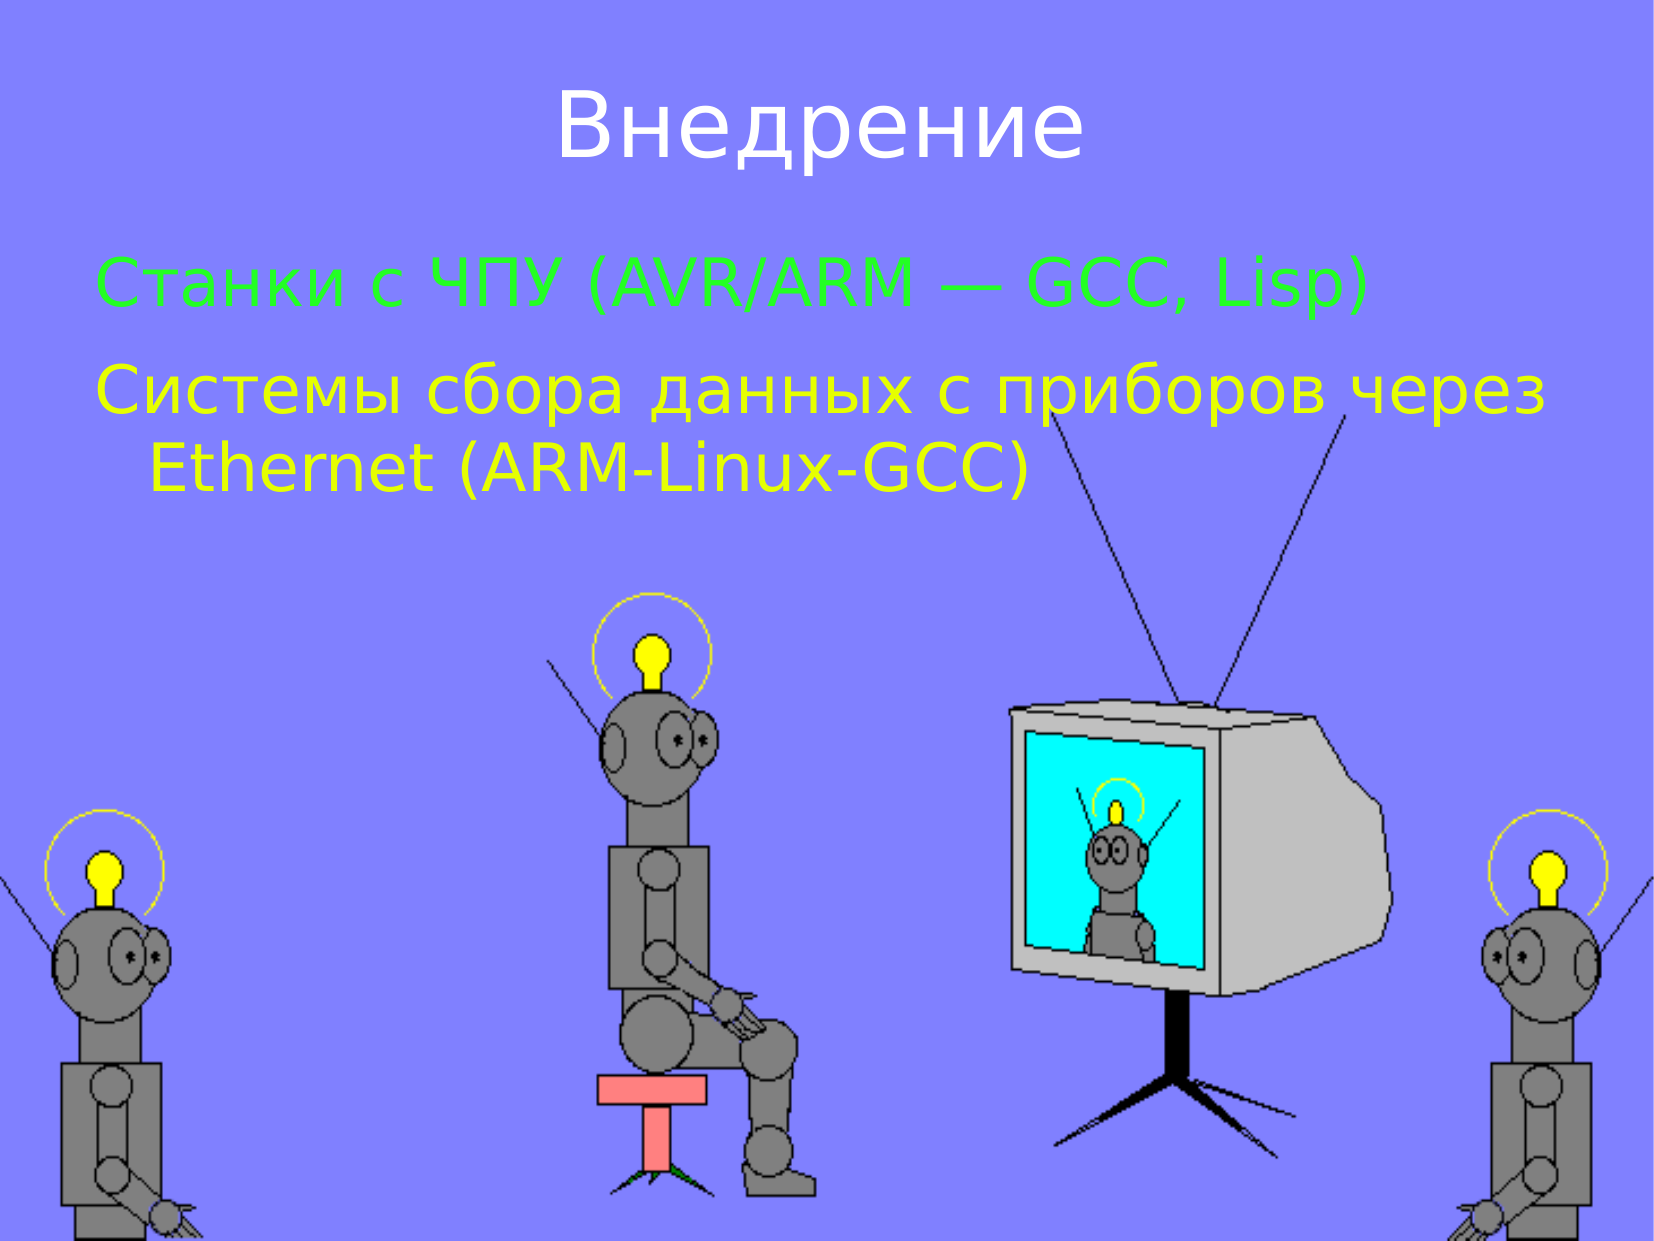

# Внедрение
Станки с ЧПУ (AVR/ARM — GCC, Lisp)
Системы сбора данных с приборов через Ethernet (ARM-Linux-GCC)